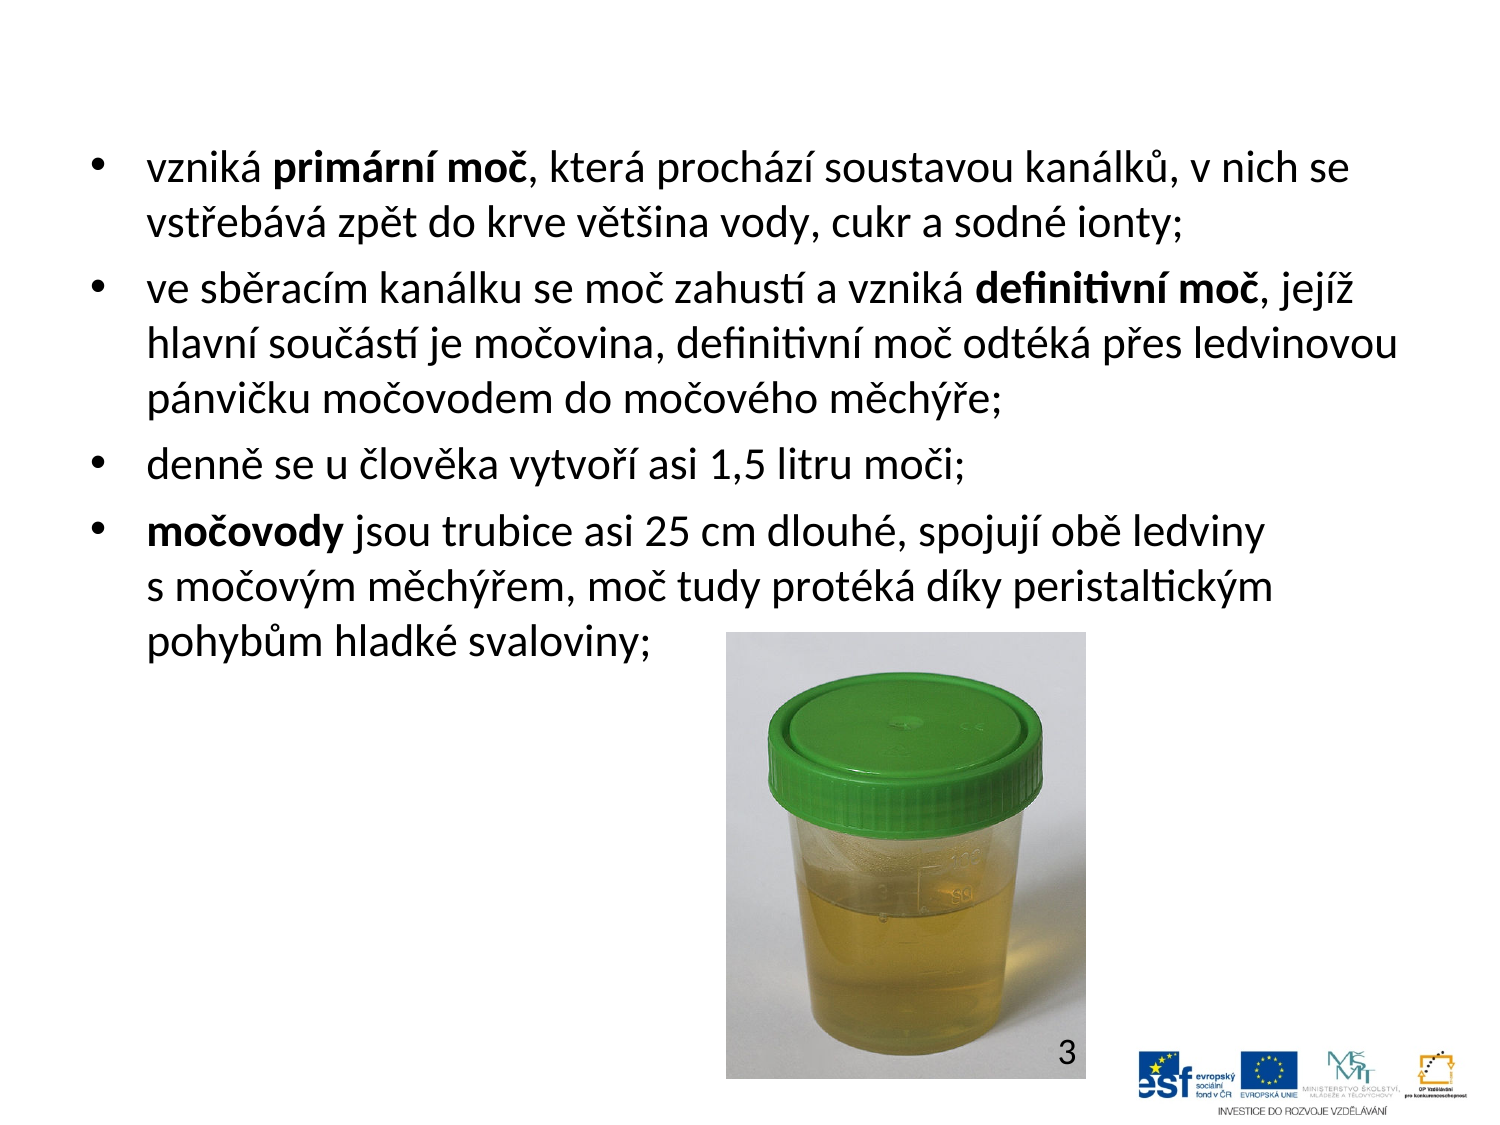

# vzniká primární moč, která prochází soustavou kanálků, v nich se vstřebává zpět do krve většina vody, cukr a sodné ionty;
ve sběracím kanálku se moč zahustí a vzniká definitivní moč, jejíž hlavní součástí je močovina, definitivní moč odtéká přes ledvinovou pánvičku močovodem do močového měchýře;
denně se u člověka vytvoří asi 1,5 litru moči;
močovody jsou trubice asi 25 cm dlouhé, spojují obě ledviny
s močovým měchýřem, moč tudy protéká díky peristaltickým pohybům hladké svaloviny;
3